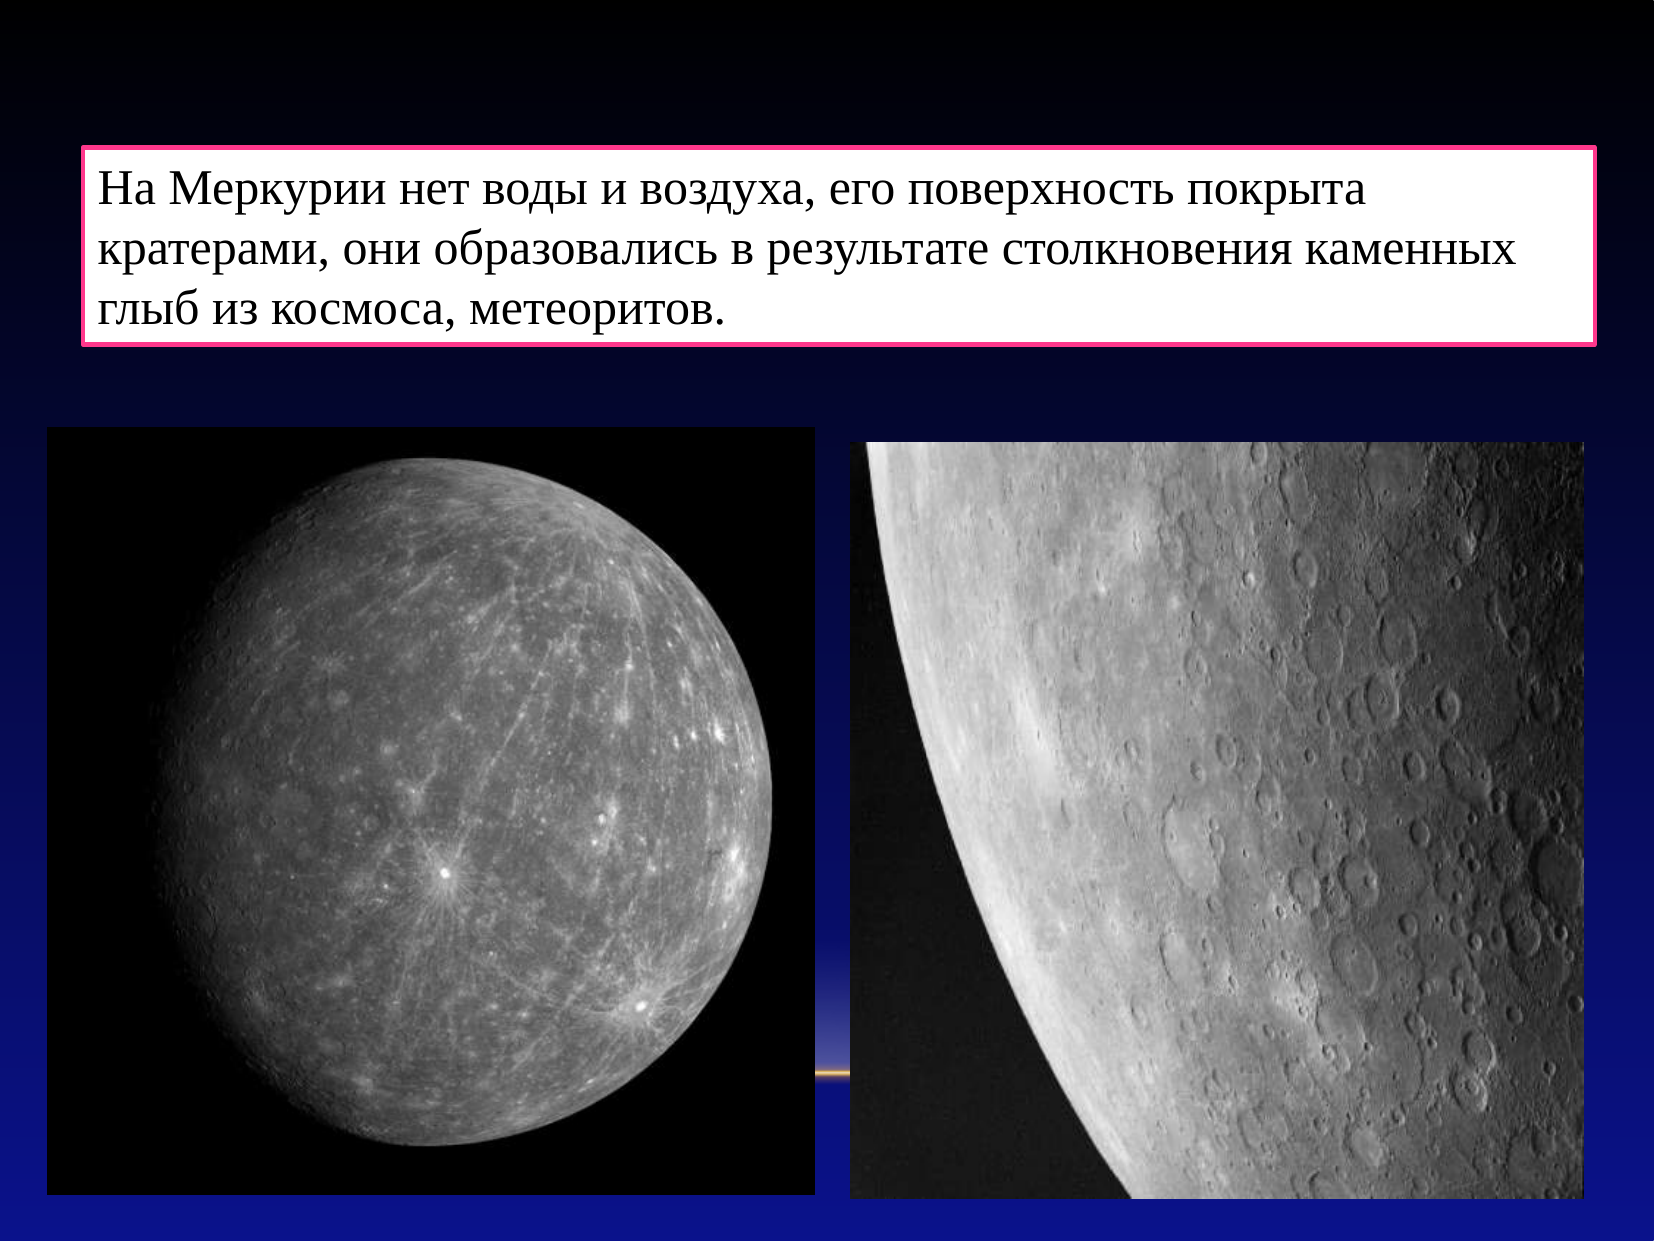

На Меркурии нет воды и воздуха, его поверхность покрыта кратерами, они образовались в результате столкновения каменных глыб из космоса, метеоритов.